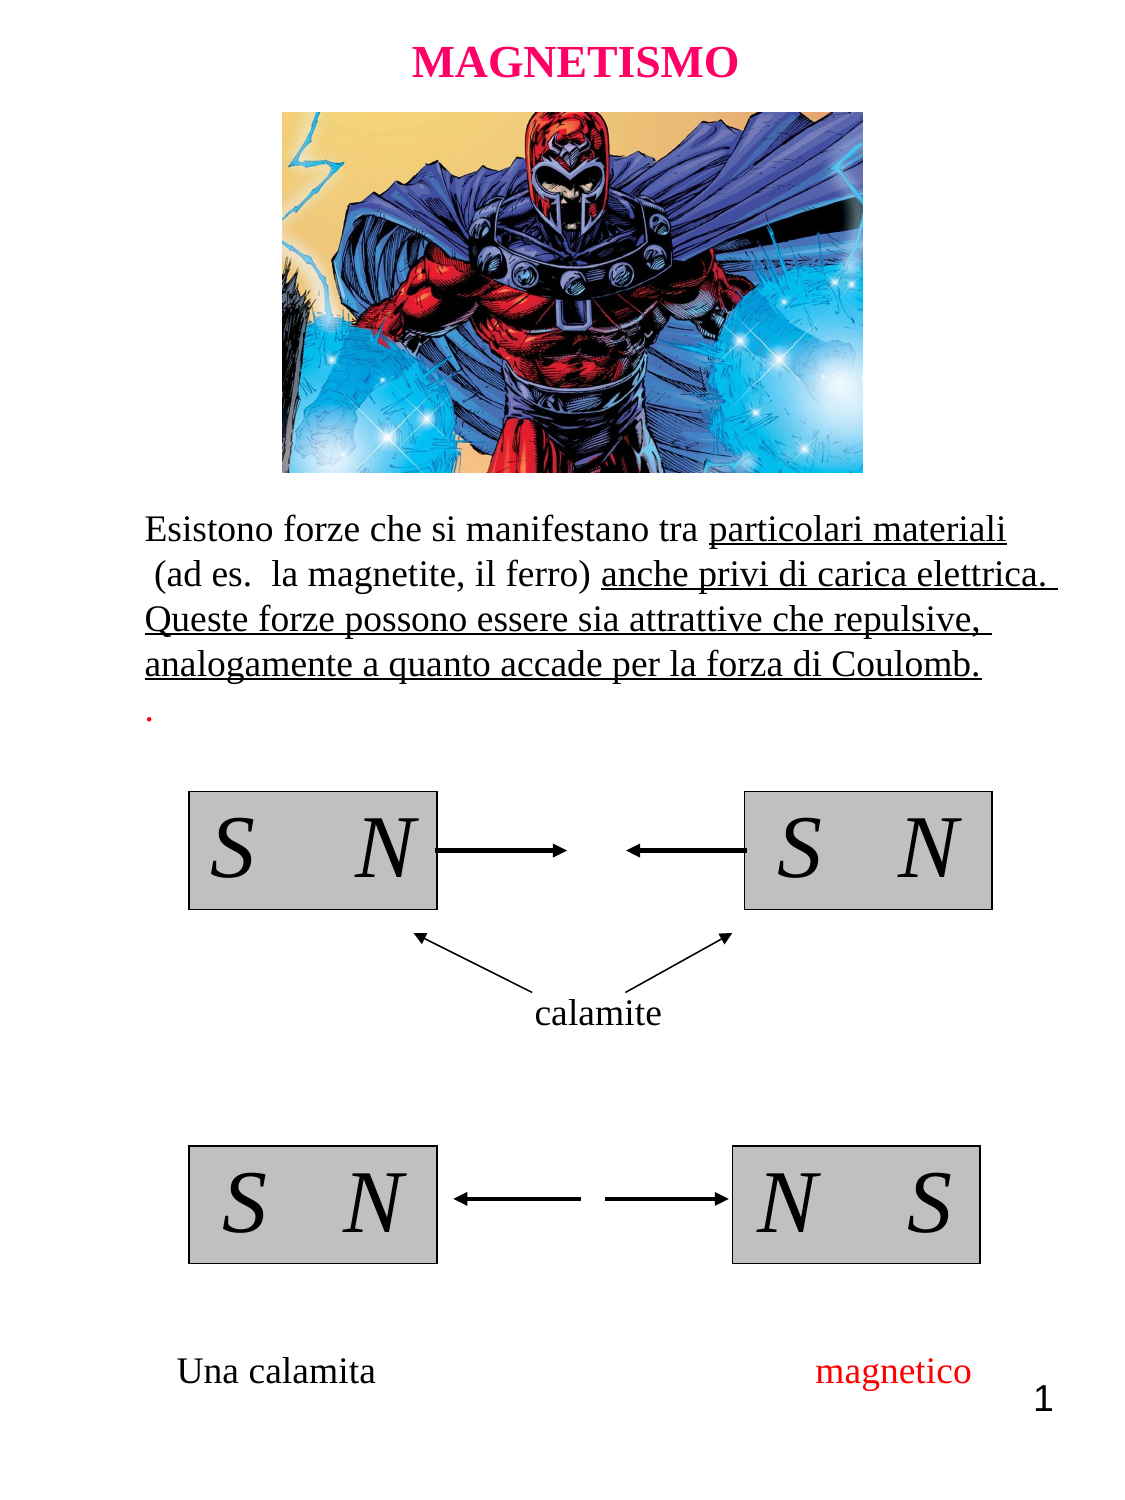

MAGNETISMO
Esistono forze che si manifestano tra particolari materiali
 (ad es. la magnetite, il ferro) anche privi di carica elettrica.
Queste forze possono essere sia attrattive che repulsive,
analogamente a quanto accade per la forza di Coulomb.
.
calamite
Una calamita si comporta come un dipolo magnetico
P15 Magnetismo
1